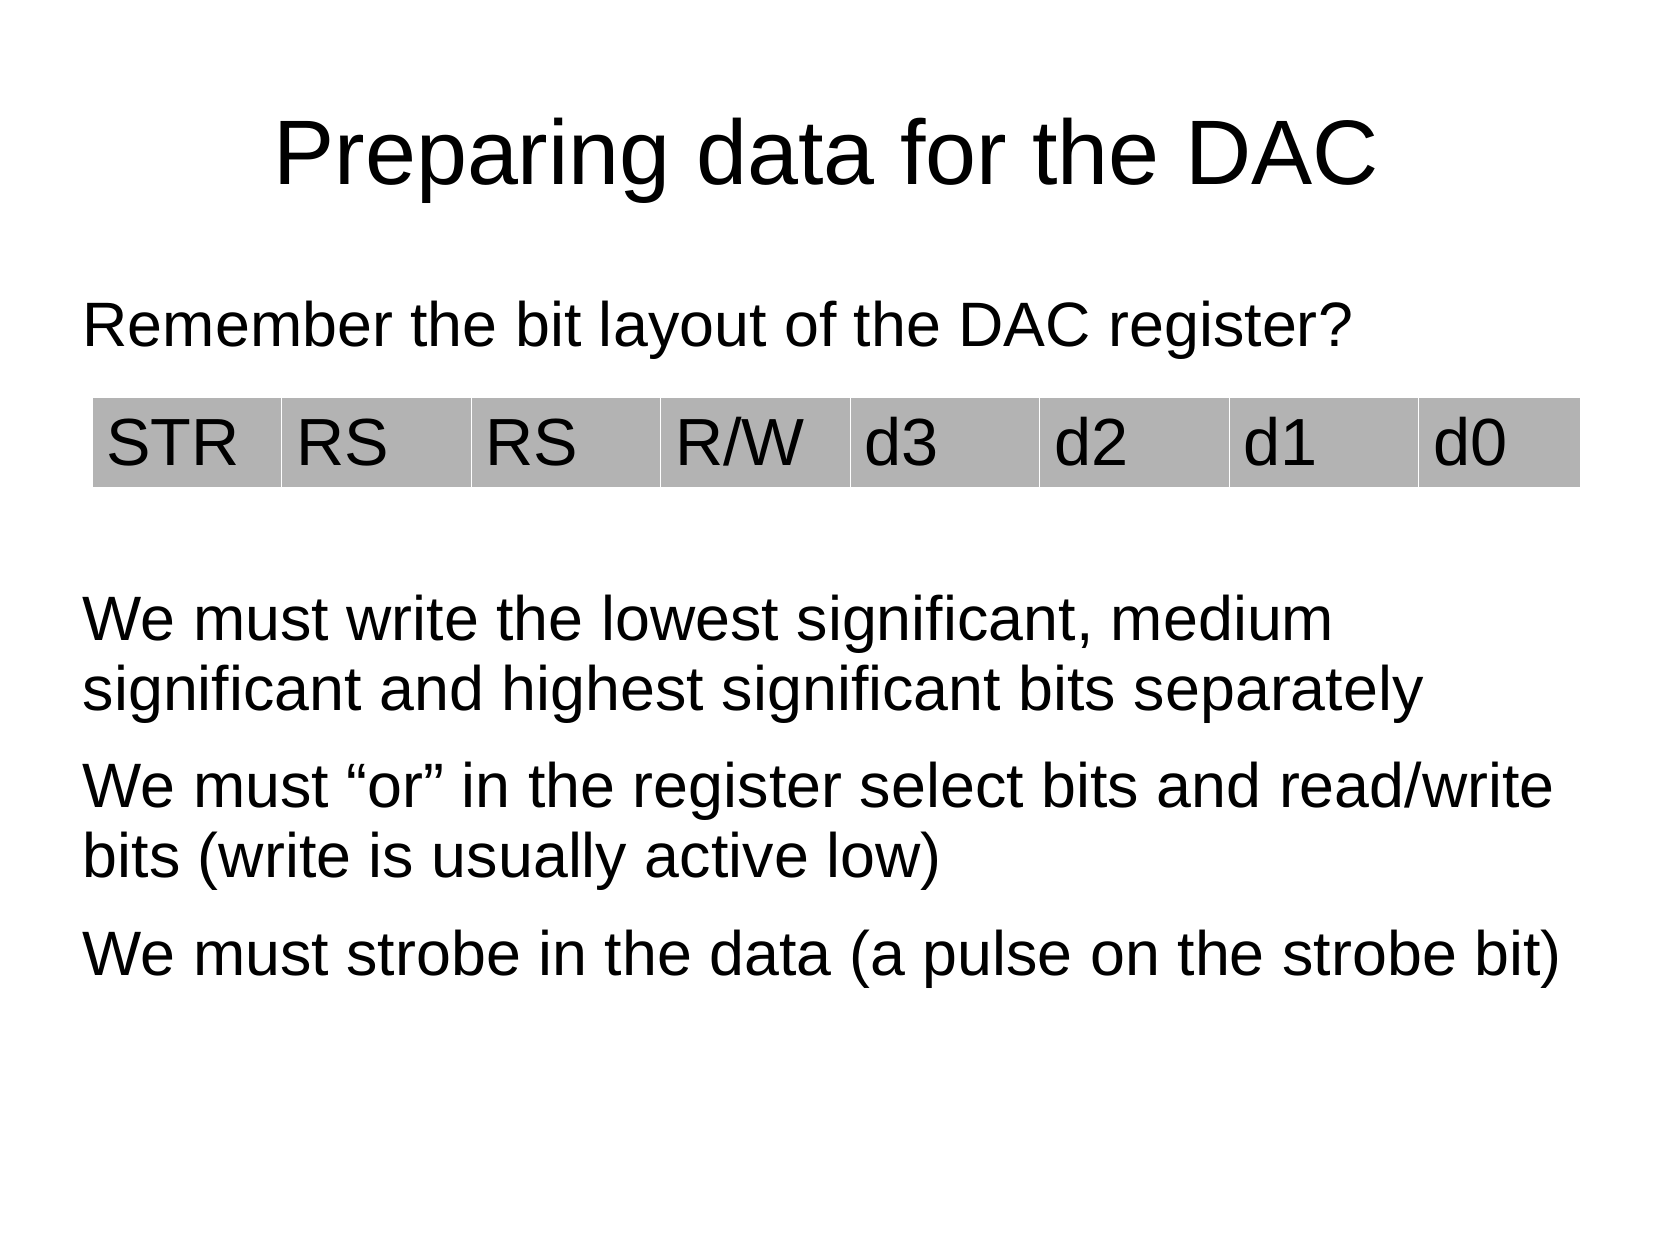

# Preparing data for the DAC
Remember the bit layout of the DAC register?
We must write the lowest significant, medium significant and highest significant bits separately
We must “or” in the register select bits and read/write bits (write is usually active low)
We must strobe in the data (a pulse on the strobe bit)
| STR | RS | RS | R/W | d3 | d2 | d1 | d0 |
| --- | --- | --- | --- | --- | --- | --- | --- |